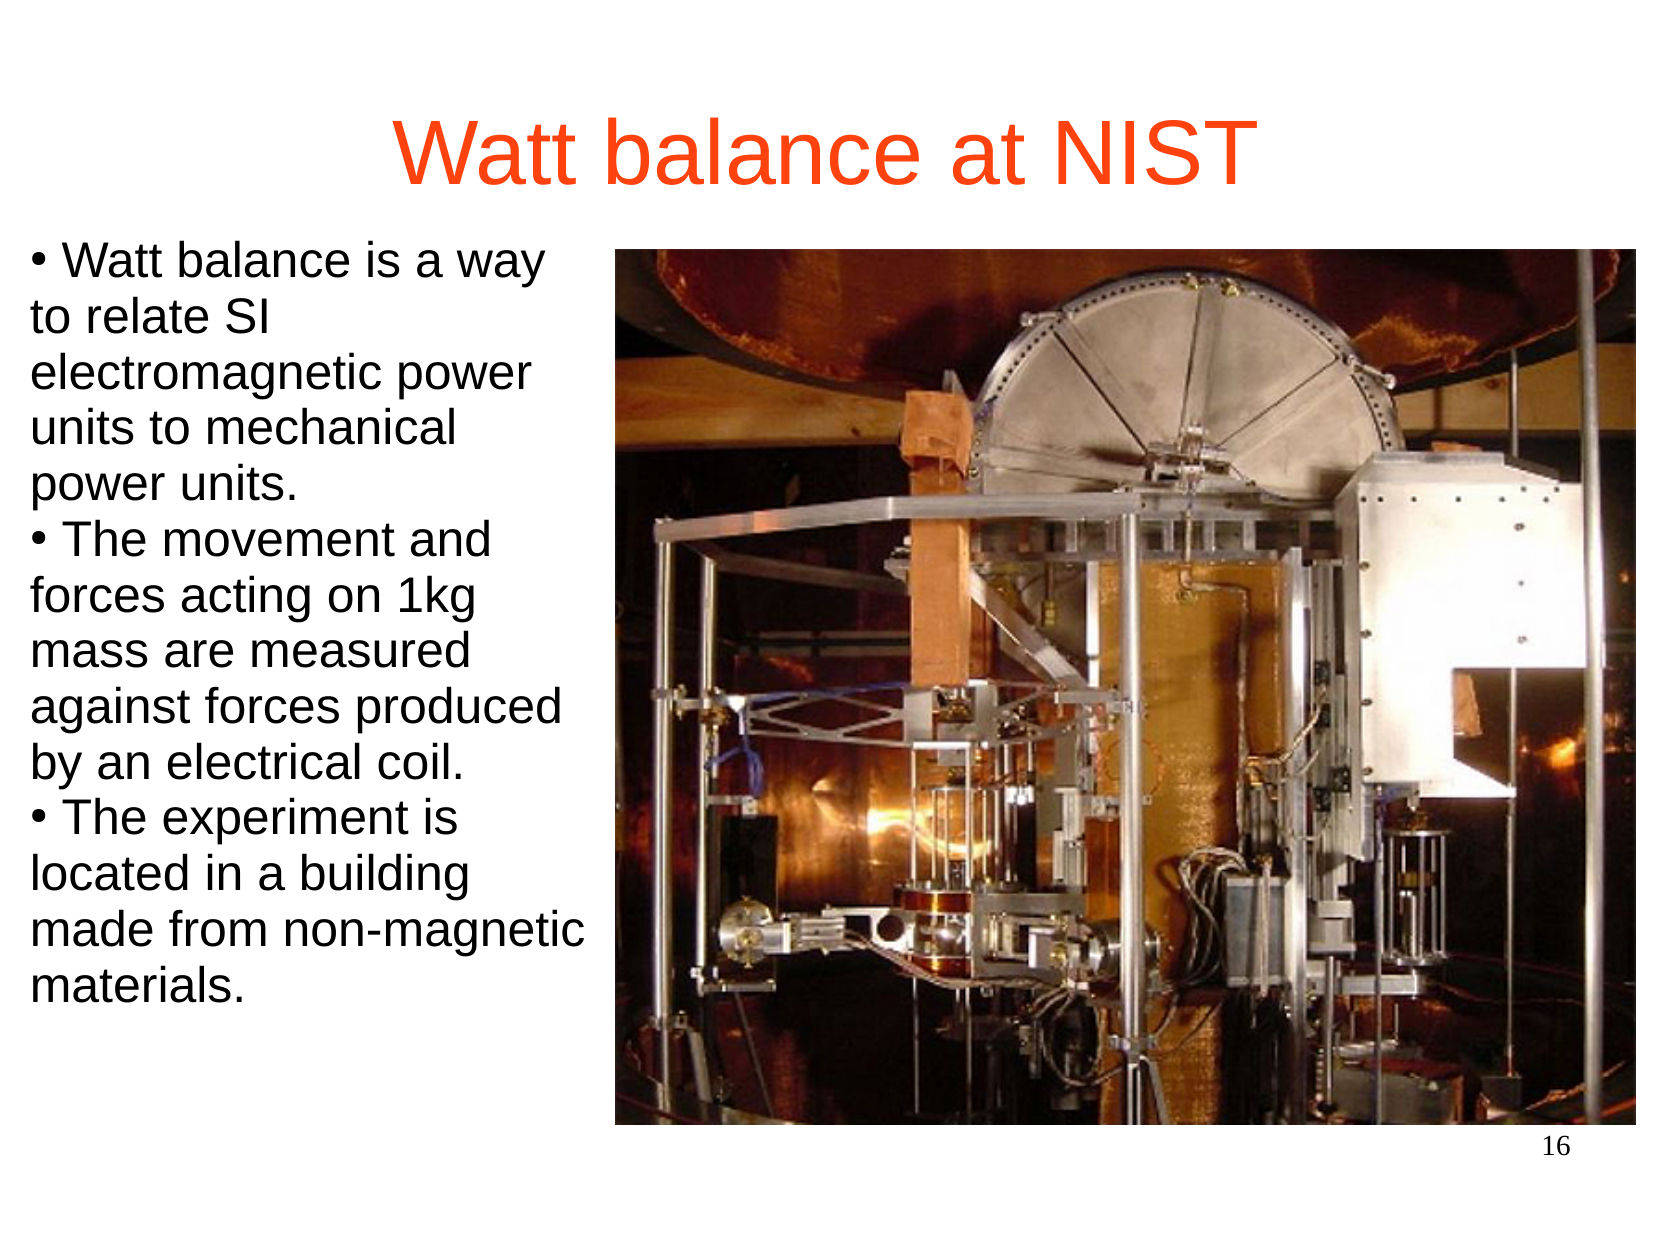

# Watt balance at NIST
 Watt balance is a way to relate SI electromagnetic power units to mechanical power units.
 The movement and forces acting on 1kg mass are measured against forces produced by an electrical coil.
 The experiment is located in a building made from non-magnetic materials.
16